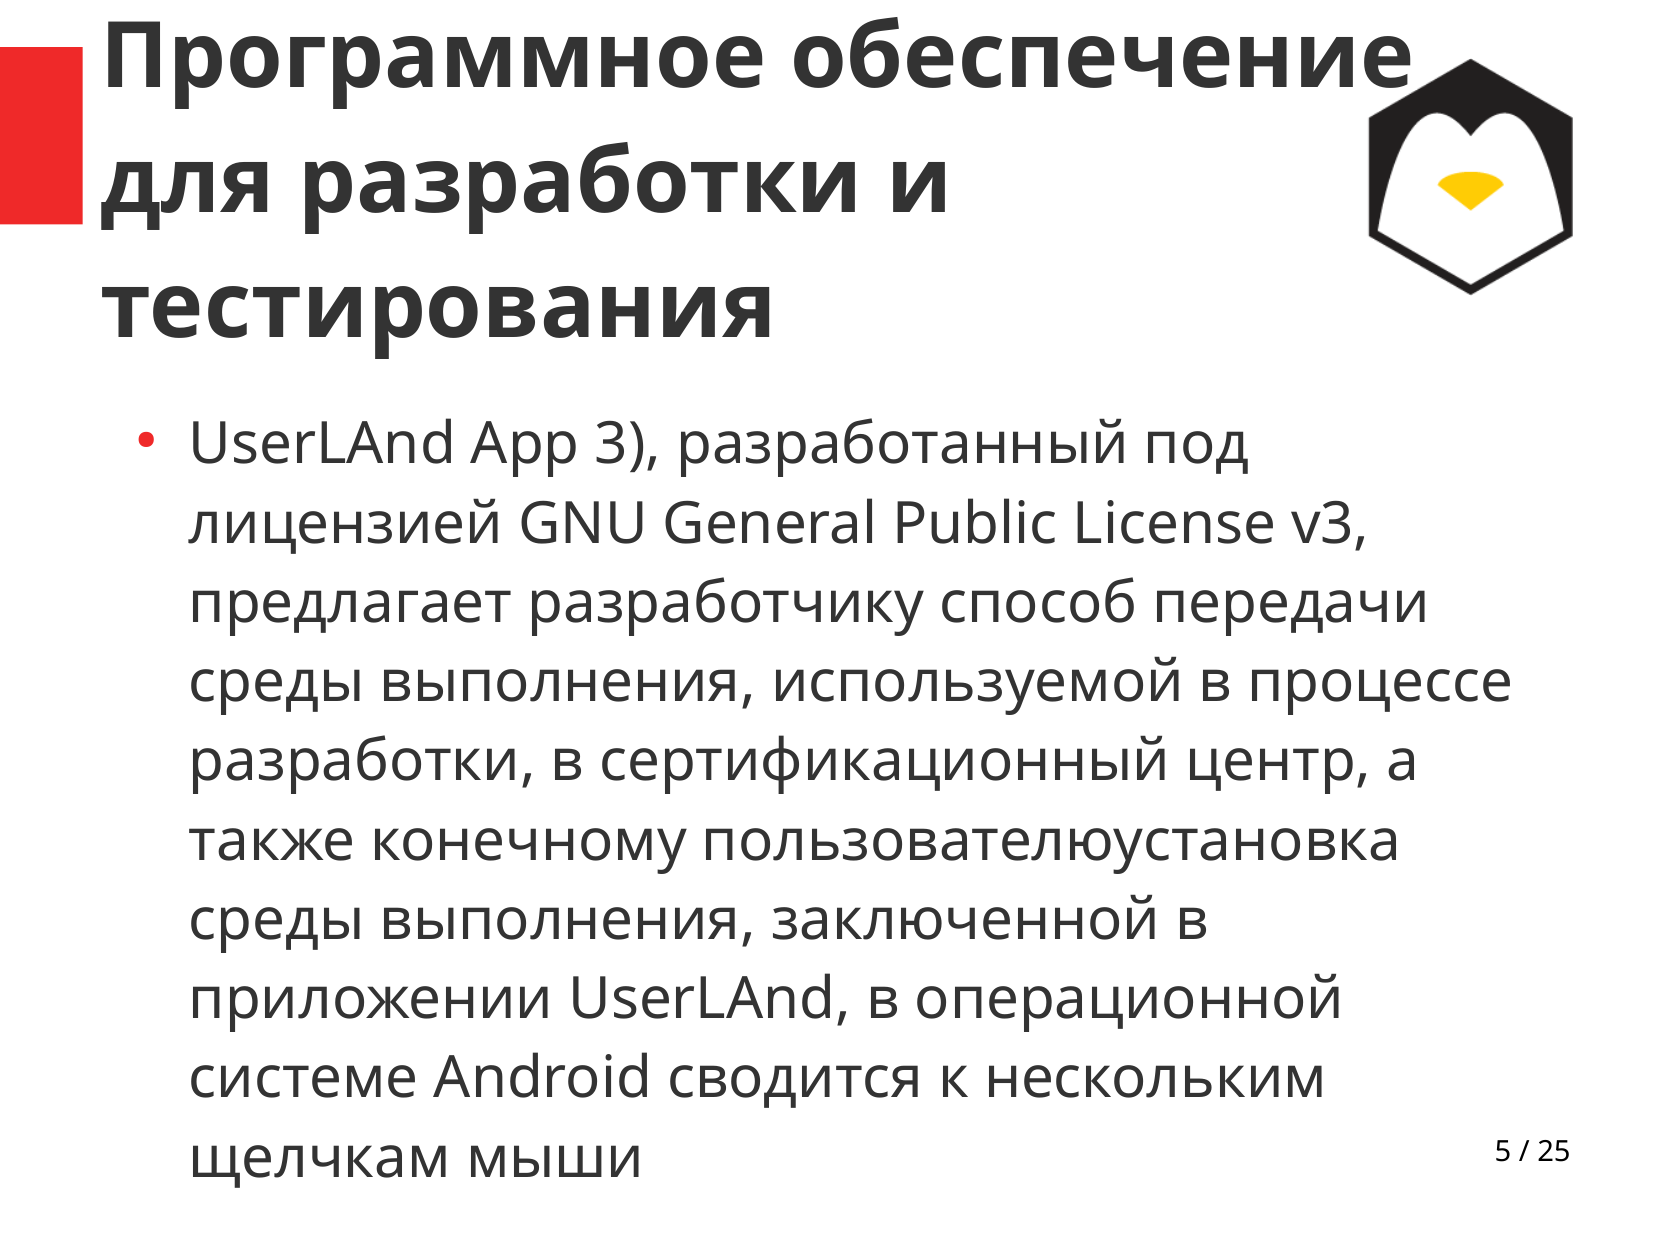

# Программное обеспечение для разработки и тестирования
UserLAnd App 3), разработанный под лицензией GNU General Public License v3, предлагает разработчику способ передачи среды выполнения, используемой в процессе разработки, в сертификационный центр, а также конечному пользователюустановка среды выполнения, заключенной в приложении UserLAnd, в операционной системе Android сводится к нескольким щелчкам мыши
5